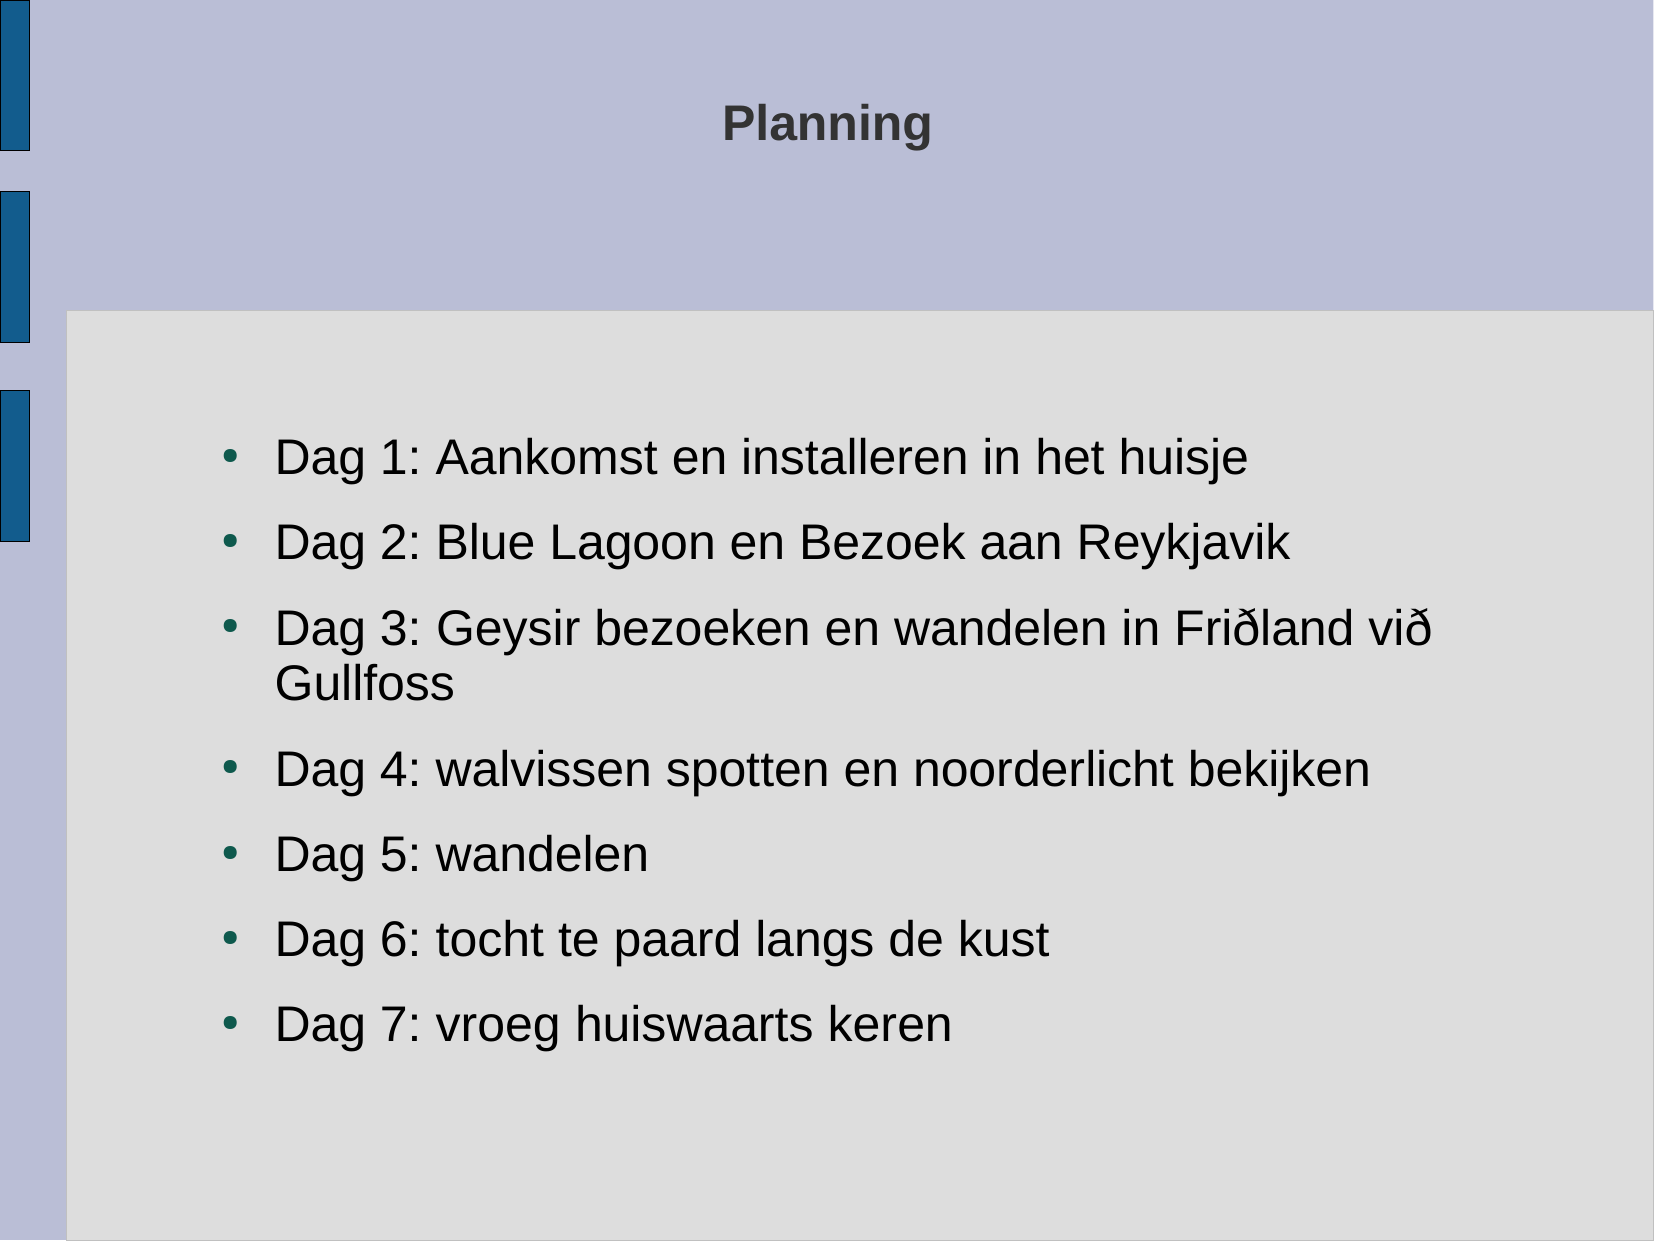

# Planning
Dag 1: Aankomst en installeren in het huisje
Dag 2: Blue Lagoon en Bezoek aan Reykjavik
Dag 3: Geysir bezoeken en wandelen in Friðland við Gullfoss
Dag 4: walvissen spotten en noorderlicht bekijken
Dag 5: wandelen
Dag 6: tocht te paard langs de kust
Dag 7: vroeg huiswaarts keren